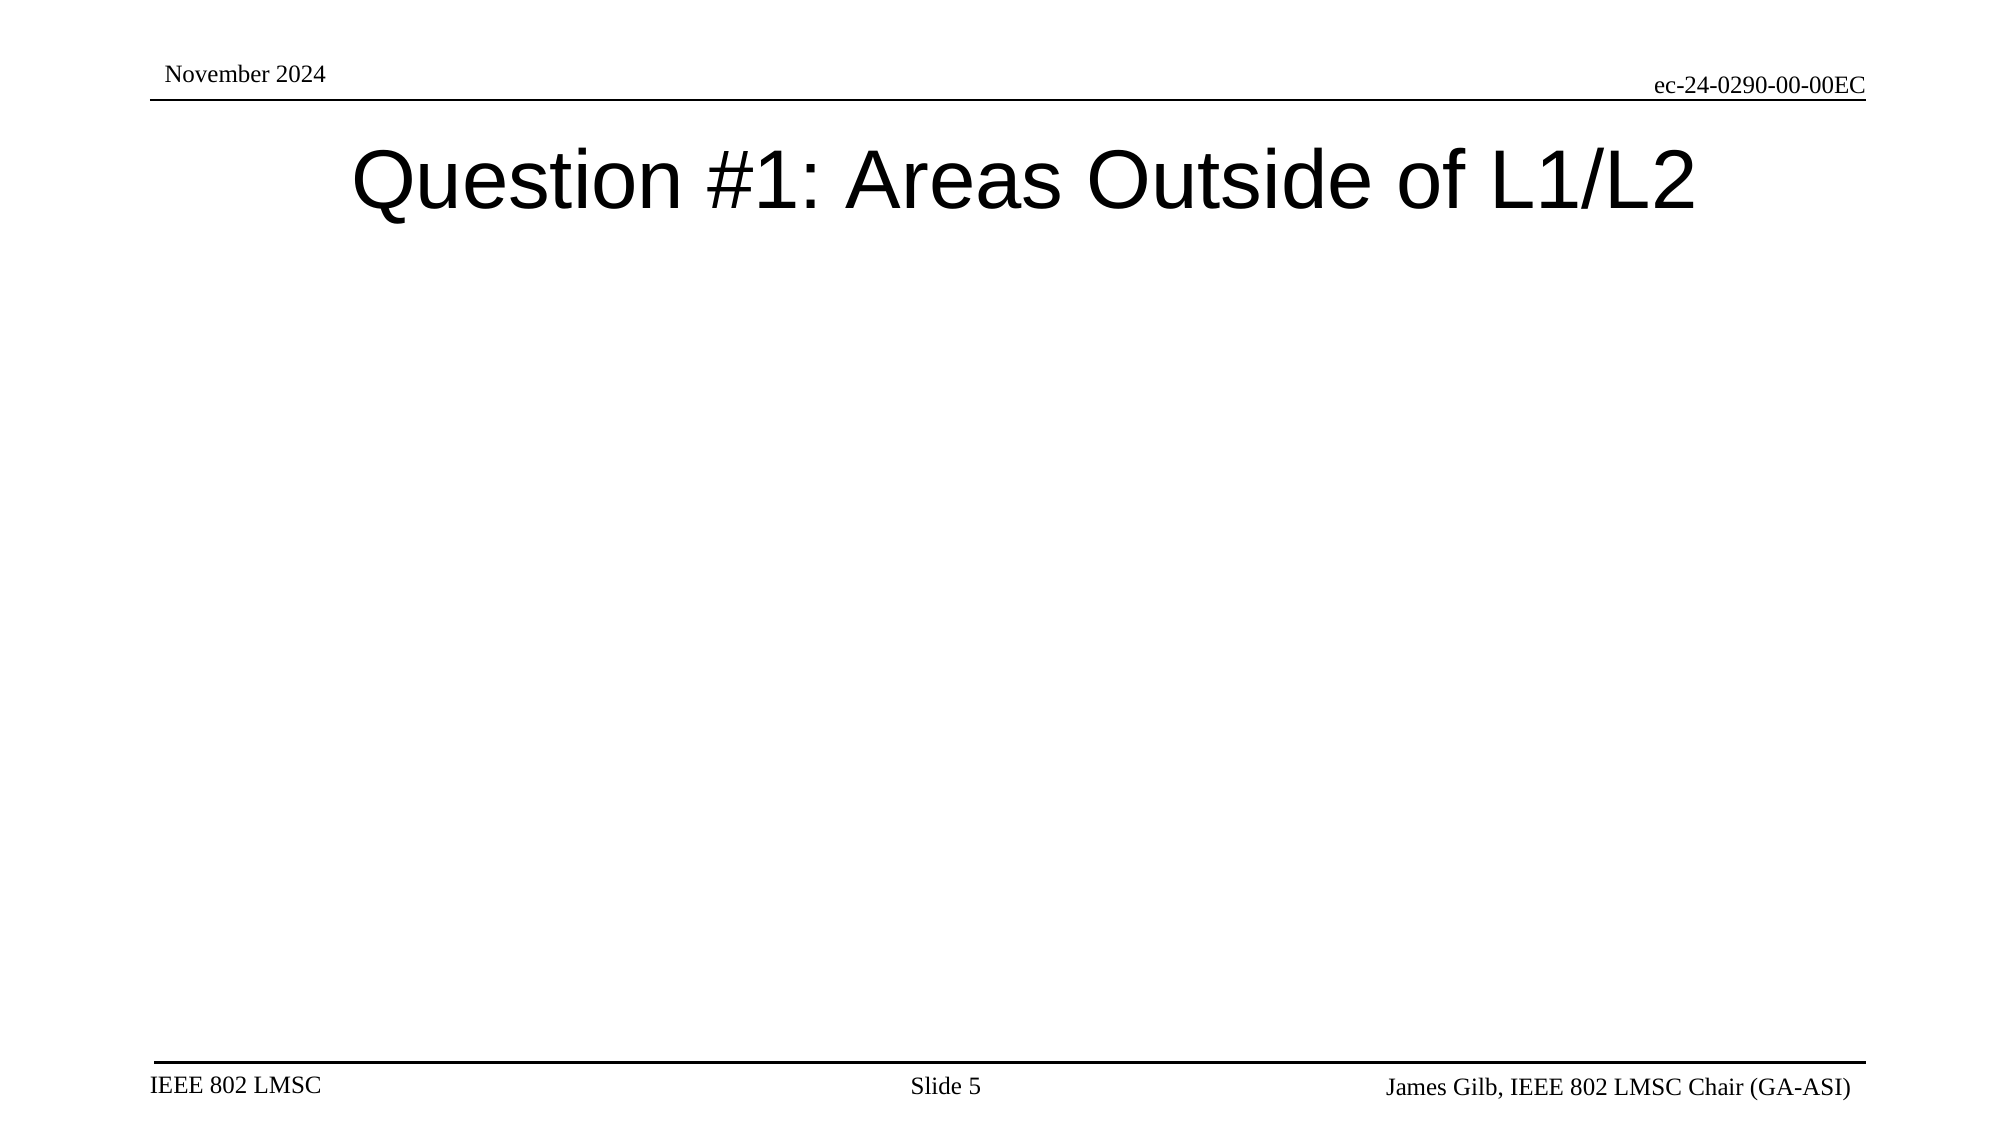

# Question #1: Areas Outside of L1/L2
5